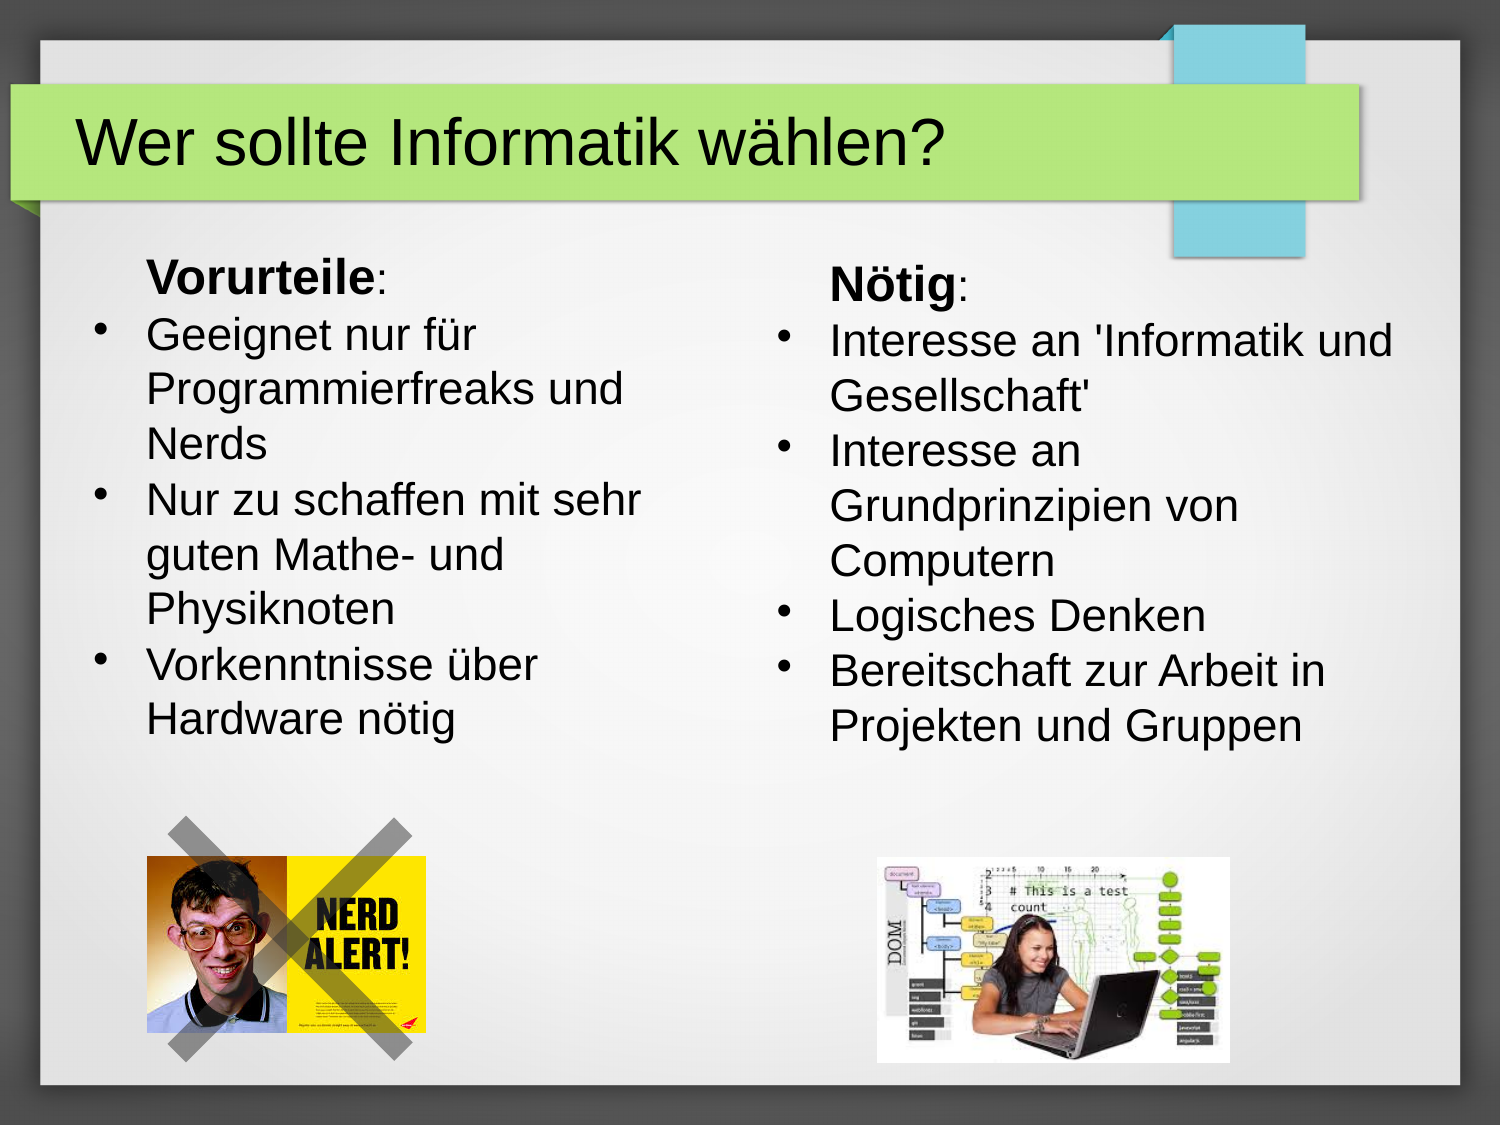

Wer sollte Informatik wählen?
Vorurteile:
Geeignet nur für Programmierfreaks und Nerds
Nur zu schaffen mit sehr guten Mathe- und Physiknoten
Vorkenntnisse über Hardware nötig
Nötig:
Interesse an 'Informatik und Gesellschaft'
Interesse an Grundprinzipien von Computern
Logisches Denken
Bereitschaft zur Arbeit in Projekten und Gruppen